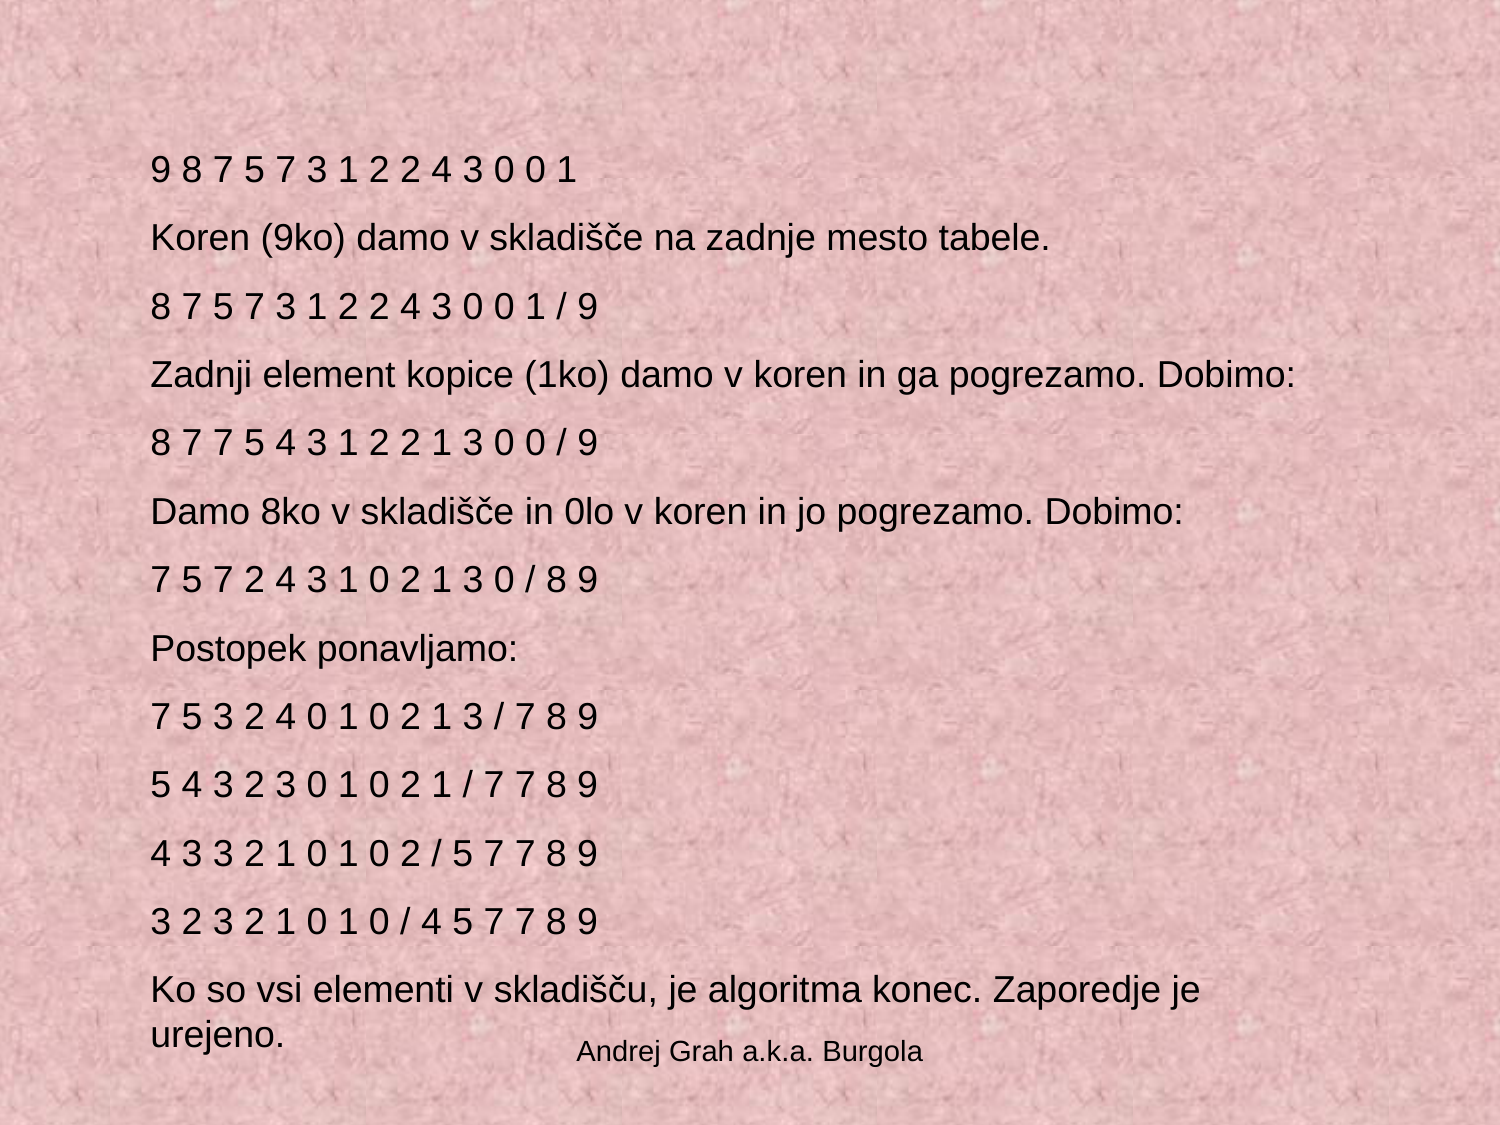

9 8 7 5 7 3 1 2 2 4 3 0 0 1
Koren (9ko) damo v skladišče na zadnje mesto tabele.
8 7 5 7 3 1 2 2 4 3 0 0 1 / 9
Zadnji element kopice (1ko) damo v koren in ga pogrezamo. Dobimo:
8 7 7 5 4 3 1 2 2 1 3 0 0 / 9
Damo 8ko v skladišče in 0lo v koren in jo pogrezamo. Dobimo:
7 5 7 2 4 3 1 0 2 1 3 0 / 8 9
Postopek ponavljamo:
7 5 3 2 4 0 1 0 2 1 3 / 7 8 9
5 4 3 2 3 0 1 0 2 1 / 7 7 8 9
4 3 3 2 1 0 1 0 2 / 5 7 7 8 9
3 2 3 2 1 0 1 0 / 4 5 7 7 8 9
Ko so vsi elementi v skladišču, je algoritma konec. Zaporedje je urejeno.
Andrej Grah a.k.a. Burgola